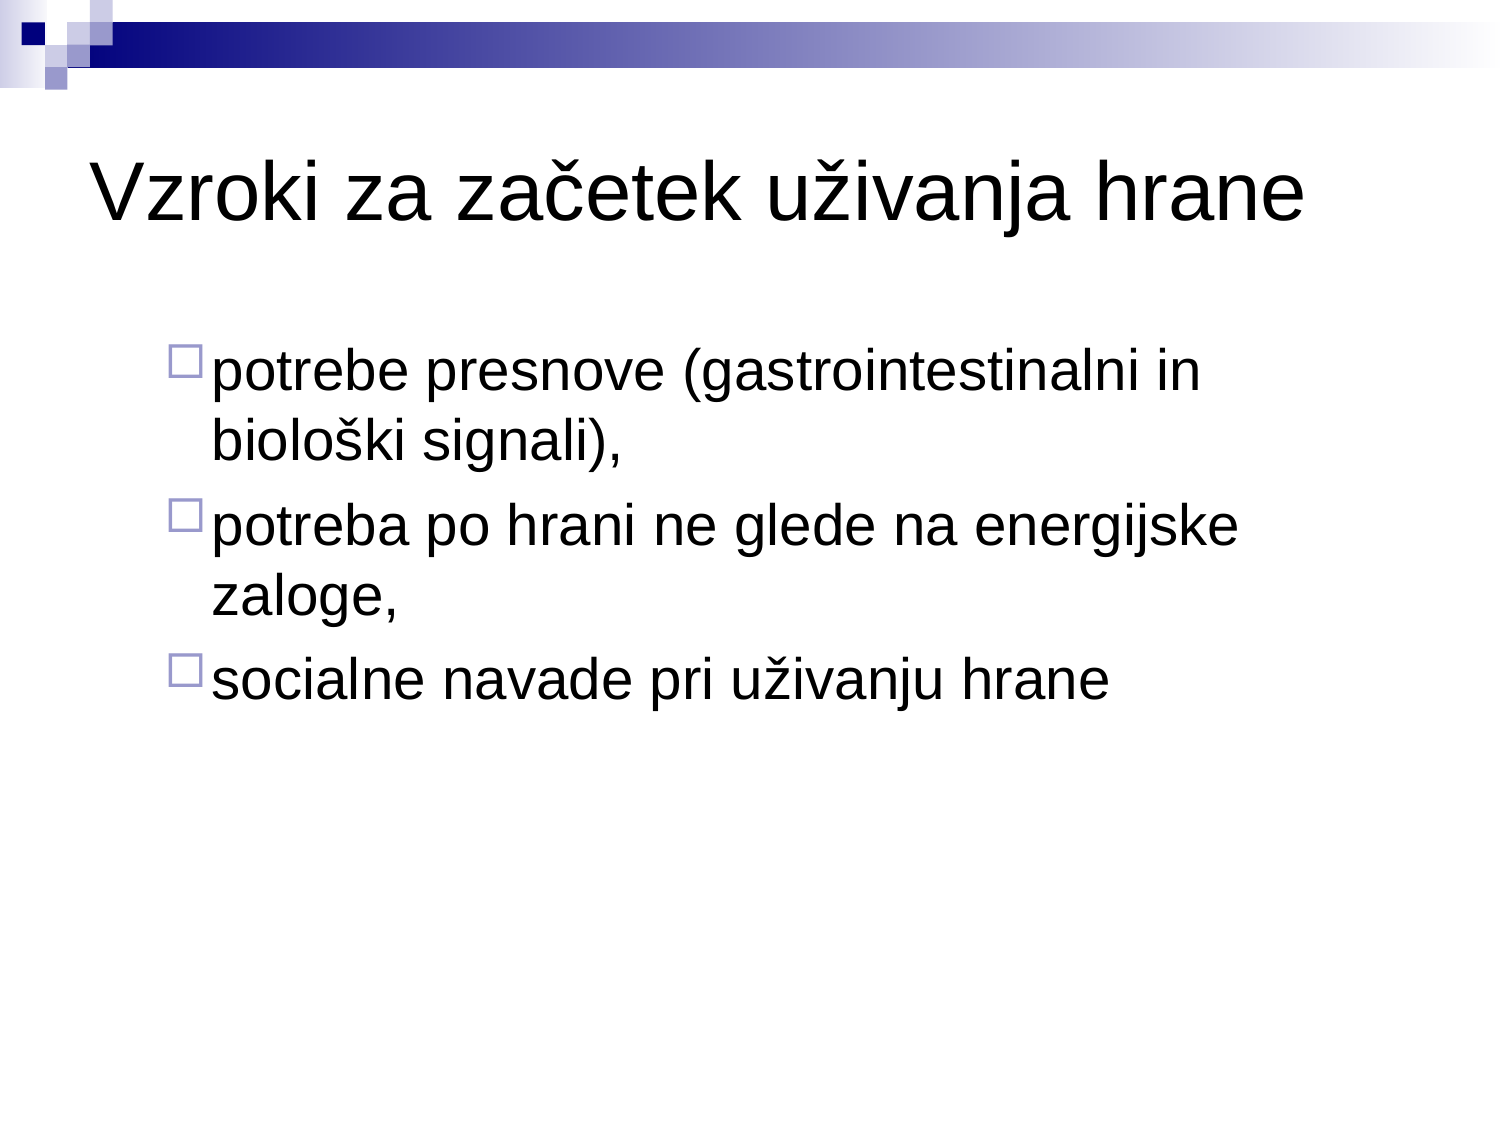

# Vzroki za začetek uživanja hrane
potrebe presnove (gastrointestinalni in biološki signali),
potreba po hrani ne glede na energijske zaloge,
socialne navade pri uživanju hrane